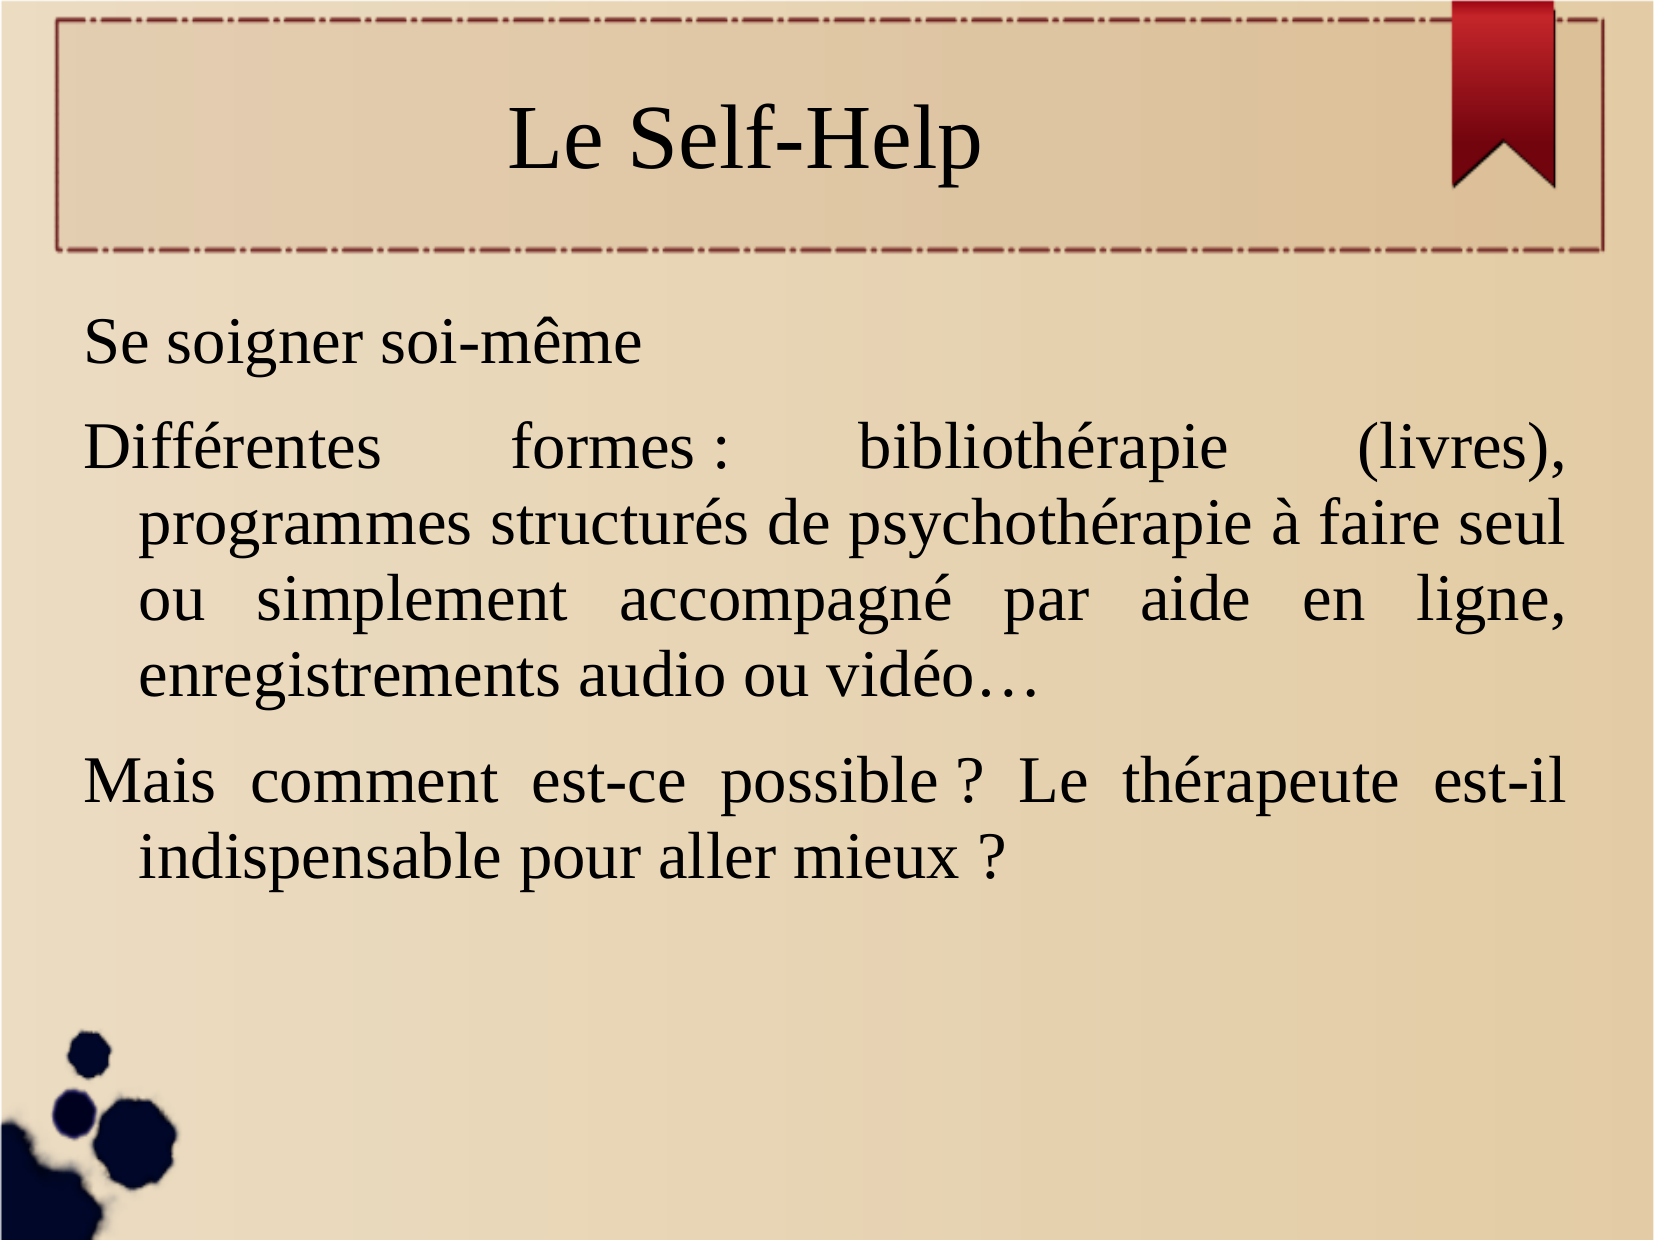

# Le Self-Help
Se soigner soi-même
Différentes formes : bibliothérapie (livres), programmes structurés de psychothérapie à faire seul ou simplement accompagné par aide en ligne, enregistrements audio ou vidéo…
Mais comment est-ce possible ? Le thérapeute est-il indispensable pour aller mieux ?